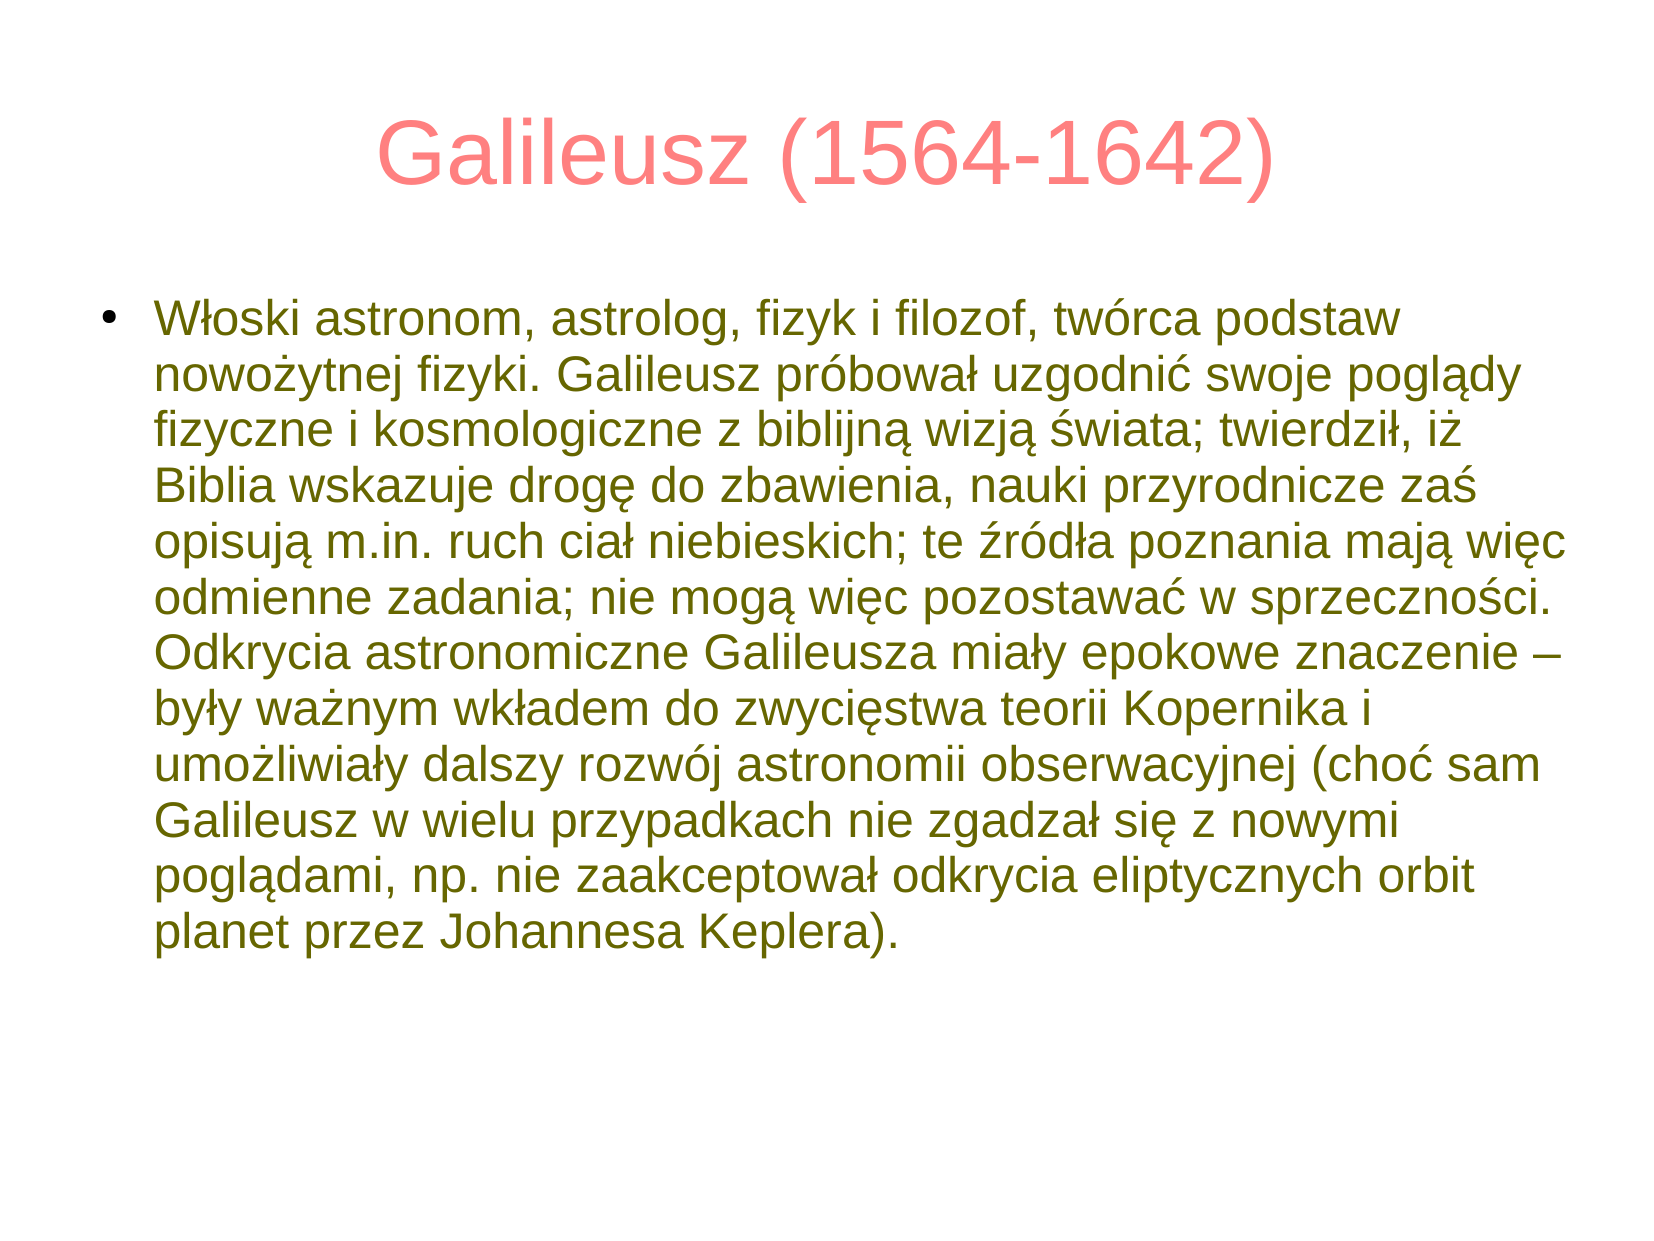

# Galileusz (1564-1642)
Włoski astronom, astrolog, fizyk i filozof, twórca podstaw nowożytnej fizyki. Galileusz próbował uzgodnić swoje poglądy fizyczne i kosmologiczne z biblijną wizją świata; twierdził, iż Biblia wskazuje drogę do zbawienia, nauki przyrodnicze zaś opisują m.in. ruch ciał niebieskich; te źródła poznania mają więc odmienne zadania; nie mogą więc pozostawać w sprzeczności. Odkrycia astronomiczne Galileusza miały epokowe znaczenie – były ważnym wkładem do zwycięstwa teorii Kopernika i umożliwiały dalszy rozwój astronomii obserwacyjnej (choć sam Galileusz w wielu przypadkach nie zgadzał się z nowymi poglądami, np. nie zaakceptował odkrycia eliptycznych orbit planet przez Johannesa Keplera).